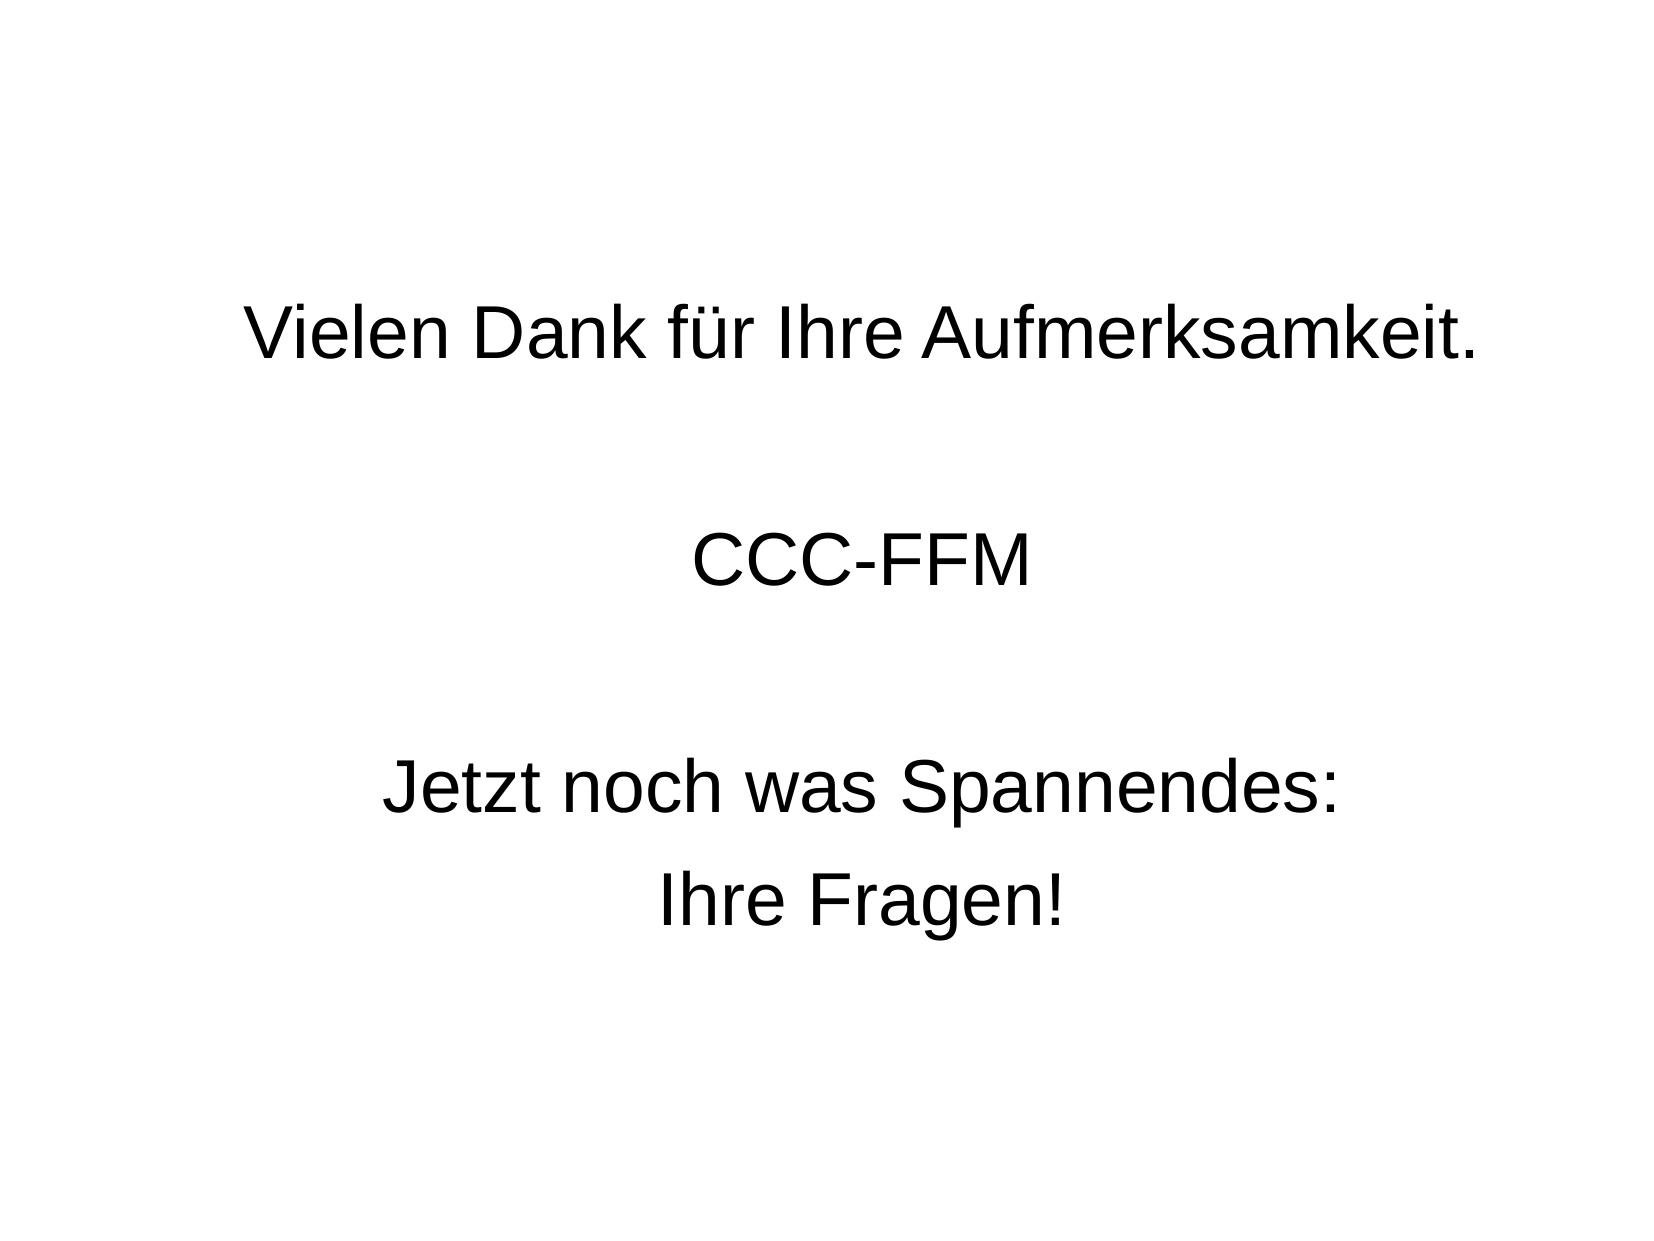

#
Vielen Dank für Ihre Aufmerksamkeit.
CCC-FFM
Jetzt noch was Spannendes:
Ihre Fragen!